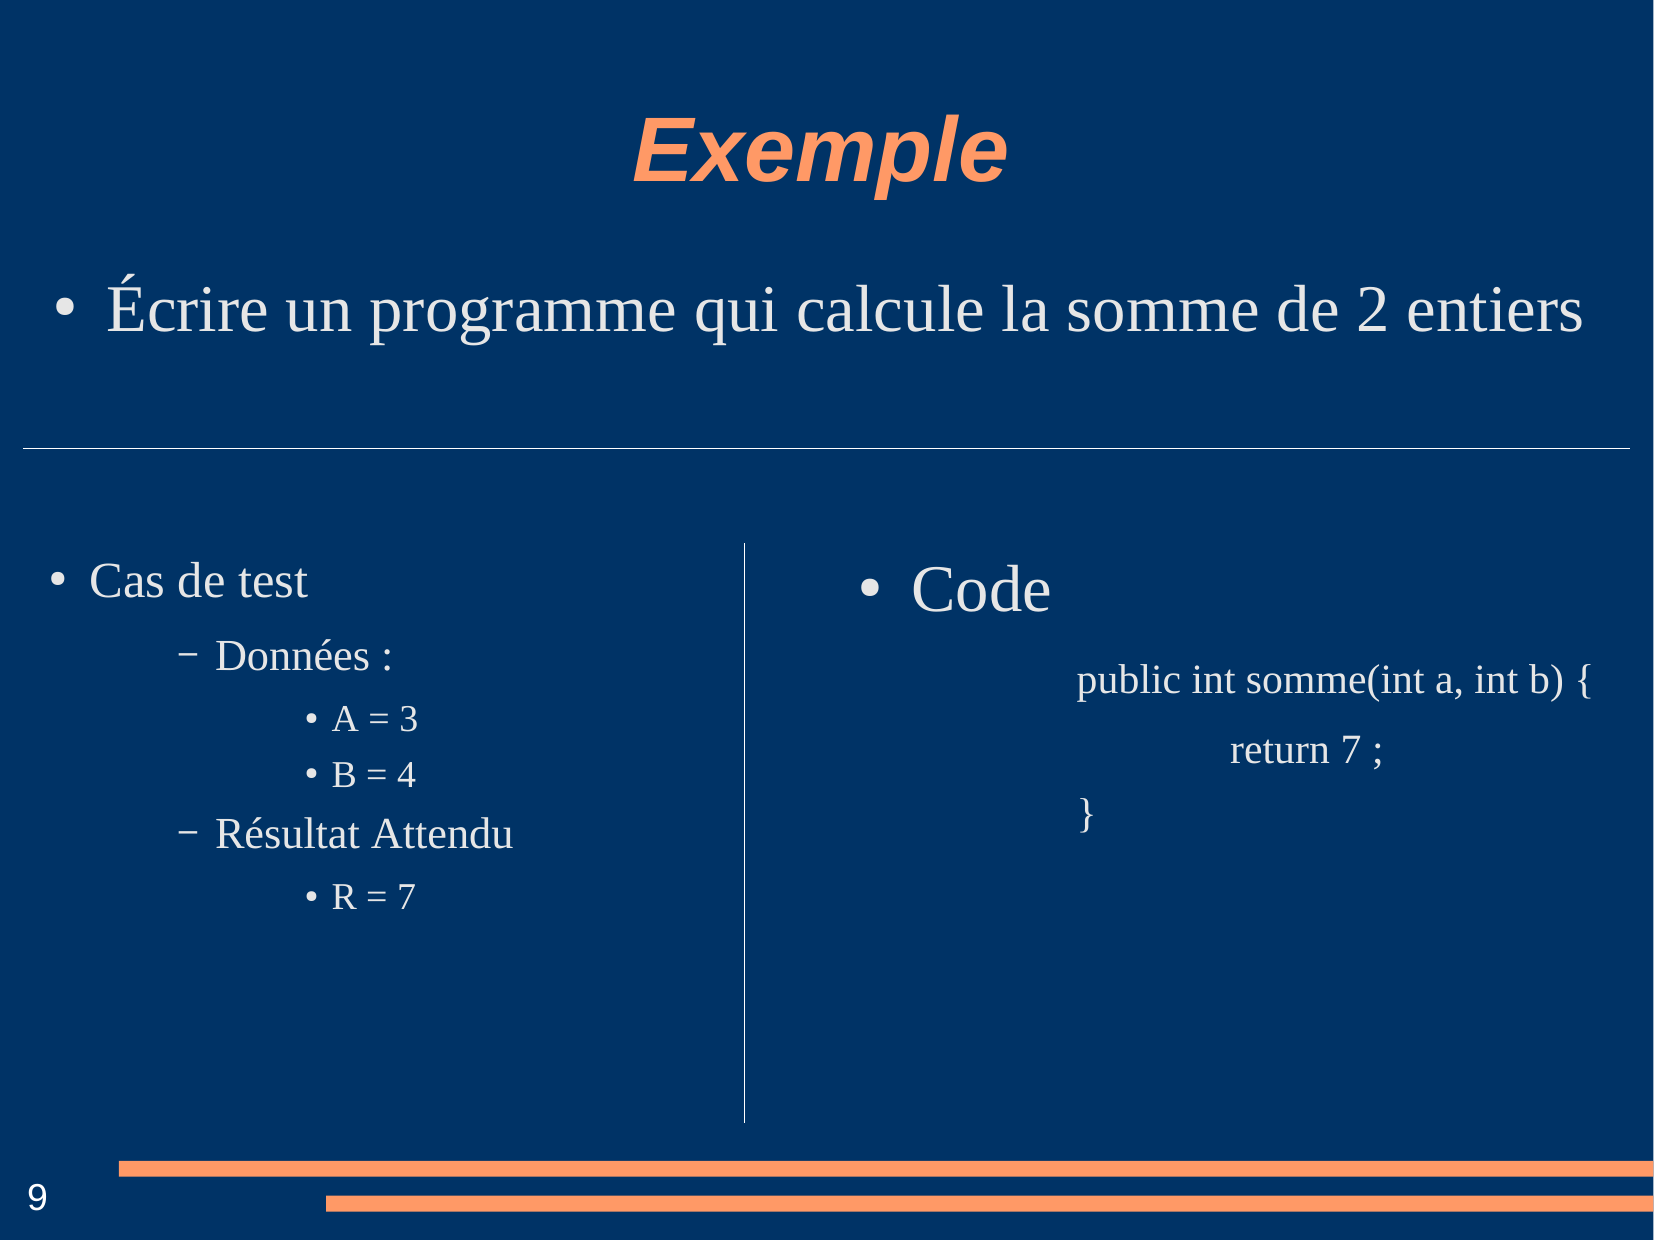

# Exemple
Écrire un programme qui calcule la somme de 2 entiers
Cas de test
Données :
A = 3
B = 4
Résultat Attendu
R = 7
Code
public int somme(int a, int b) {
return 7 ;
}